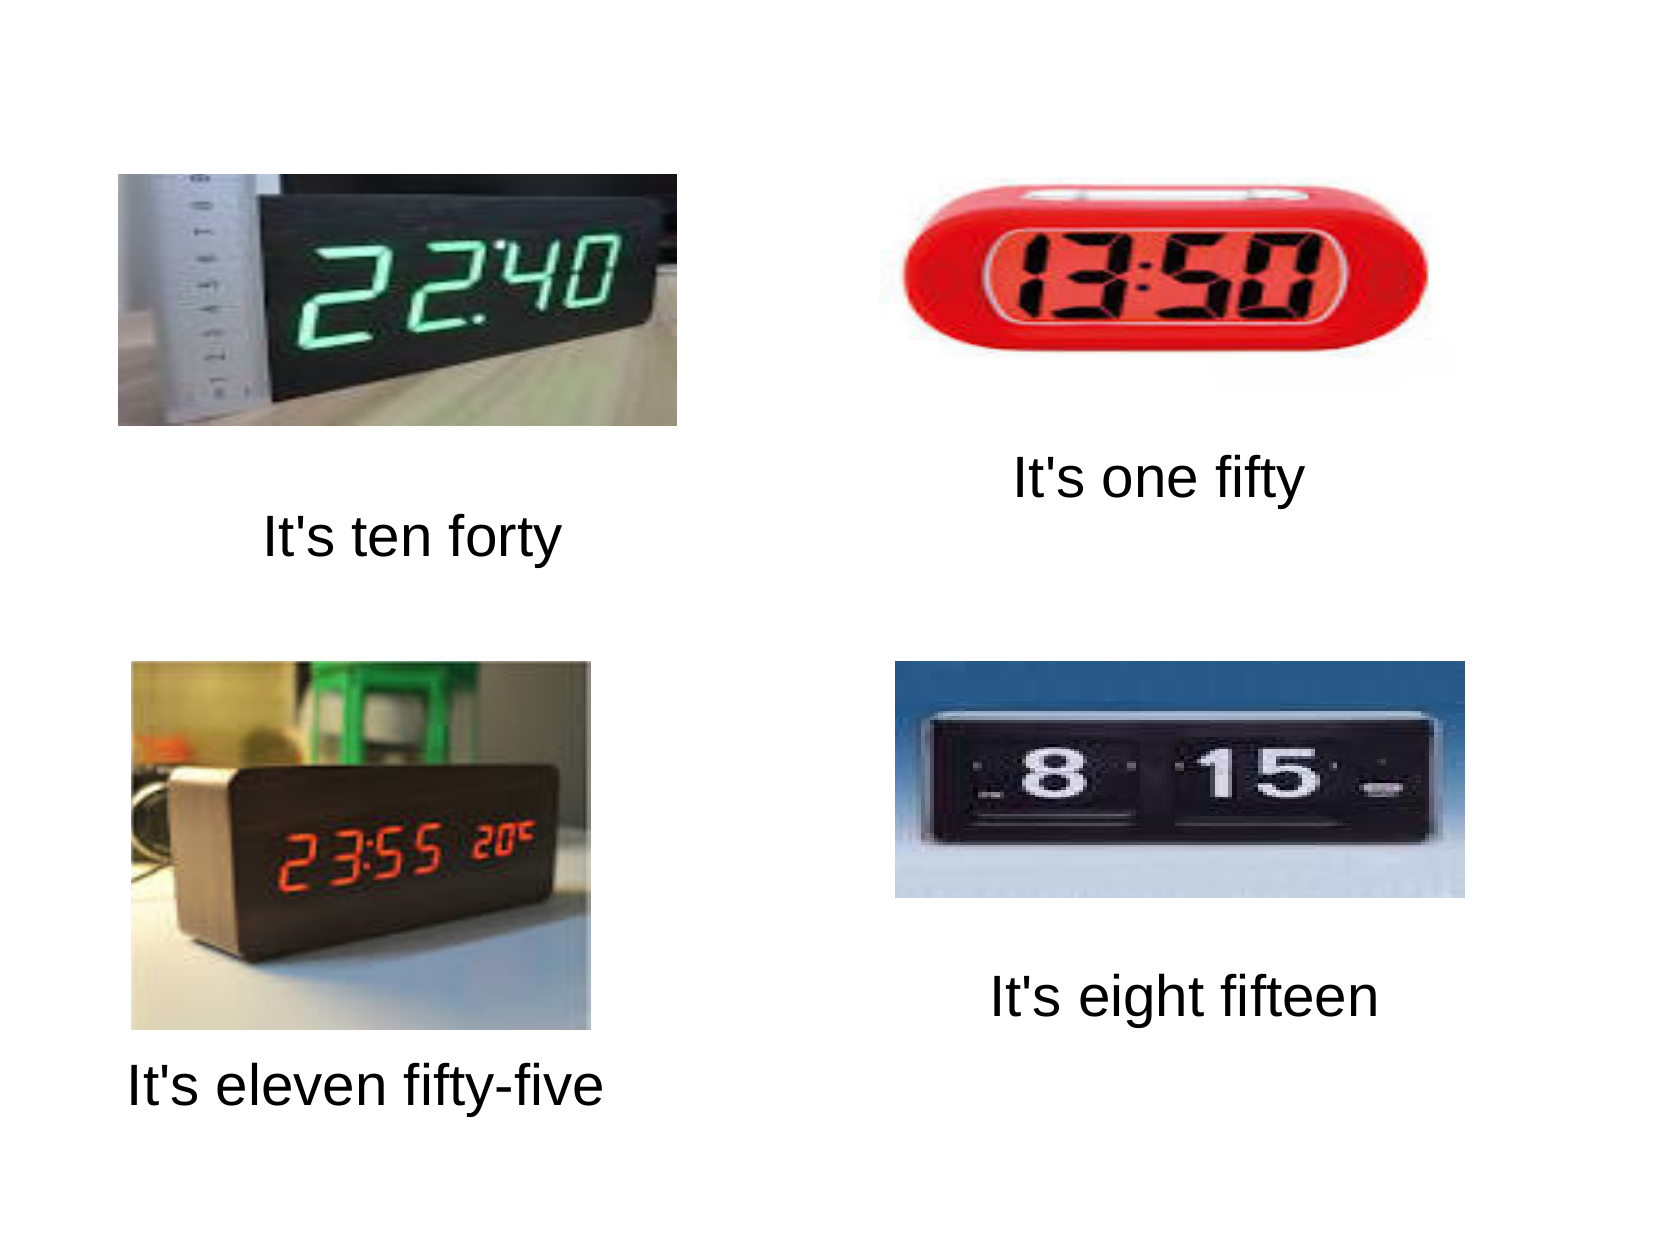

It's one fifty
It's ten forty
It's eight fifteen
It's eleven fifty-five